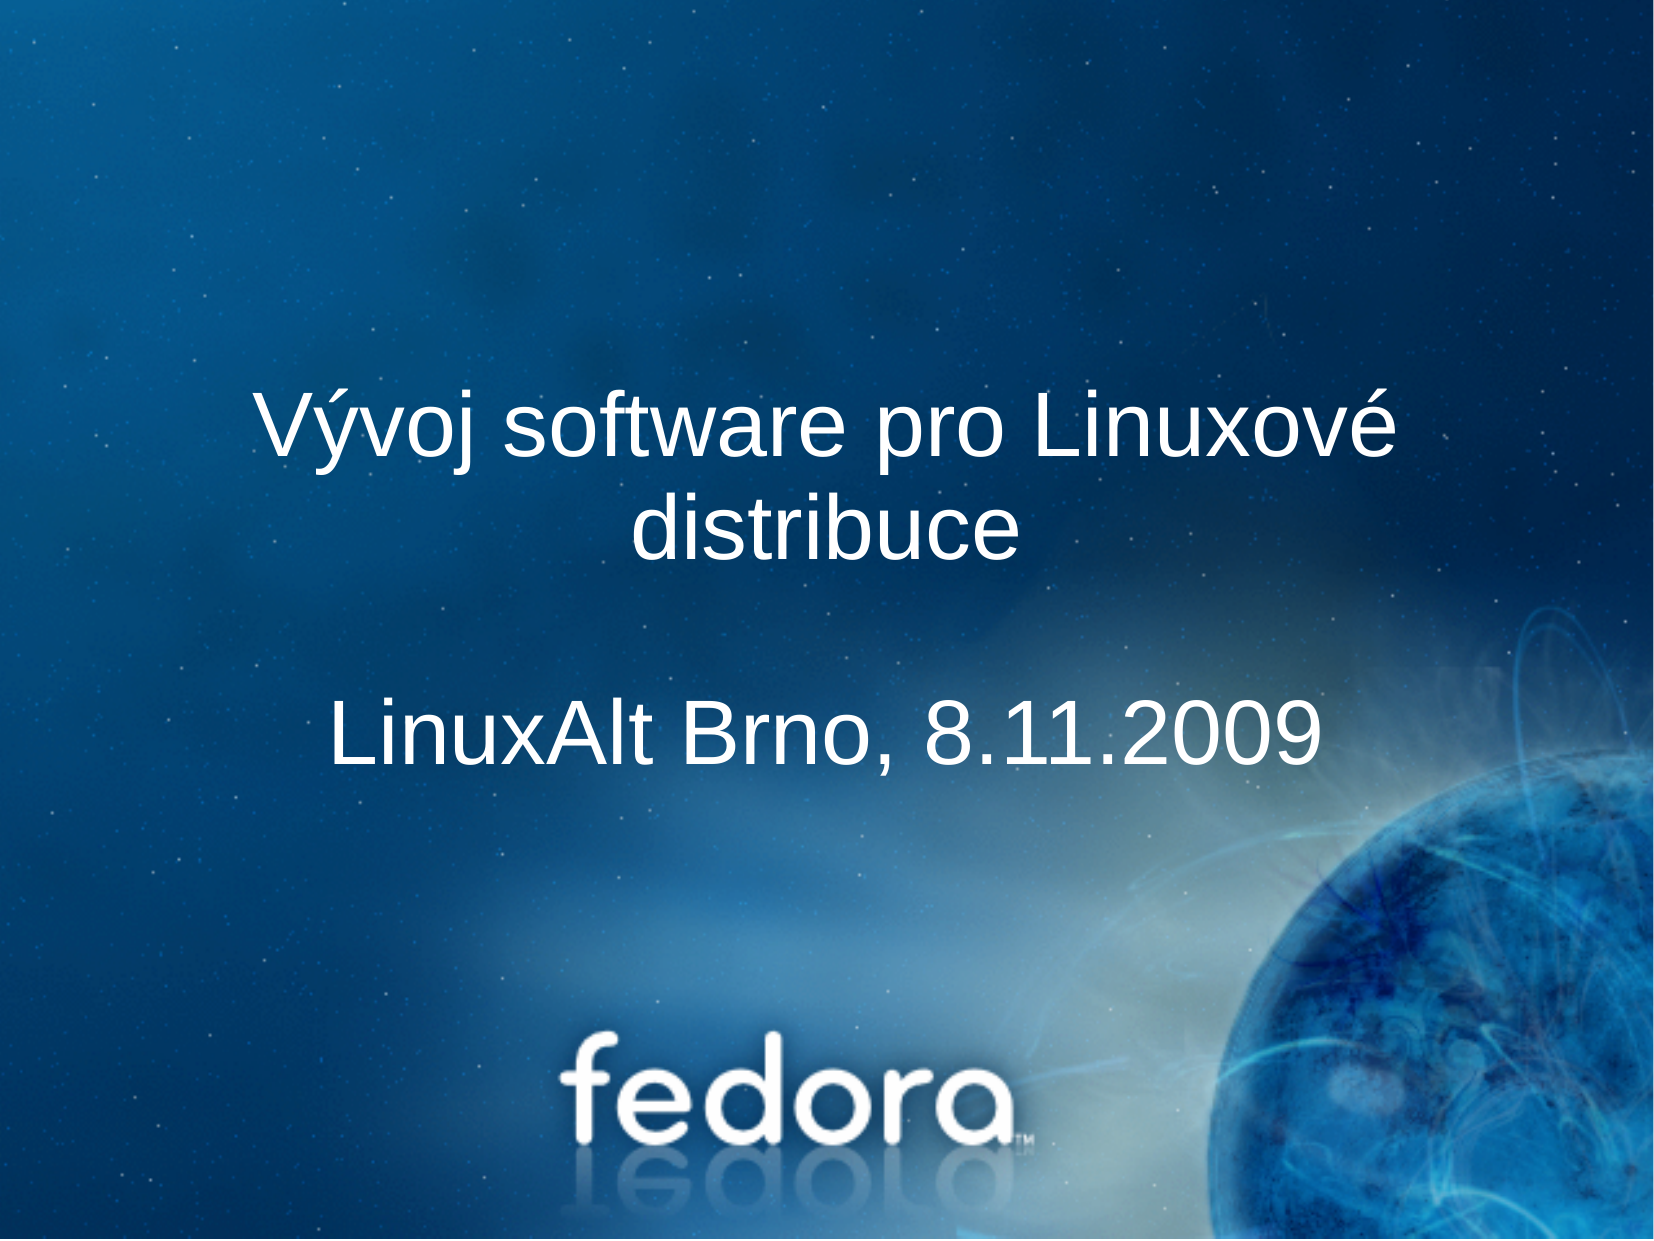

# Vývoj software pro Linuxové distribuce LinuxAlt Brno, 8.11.2009